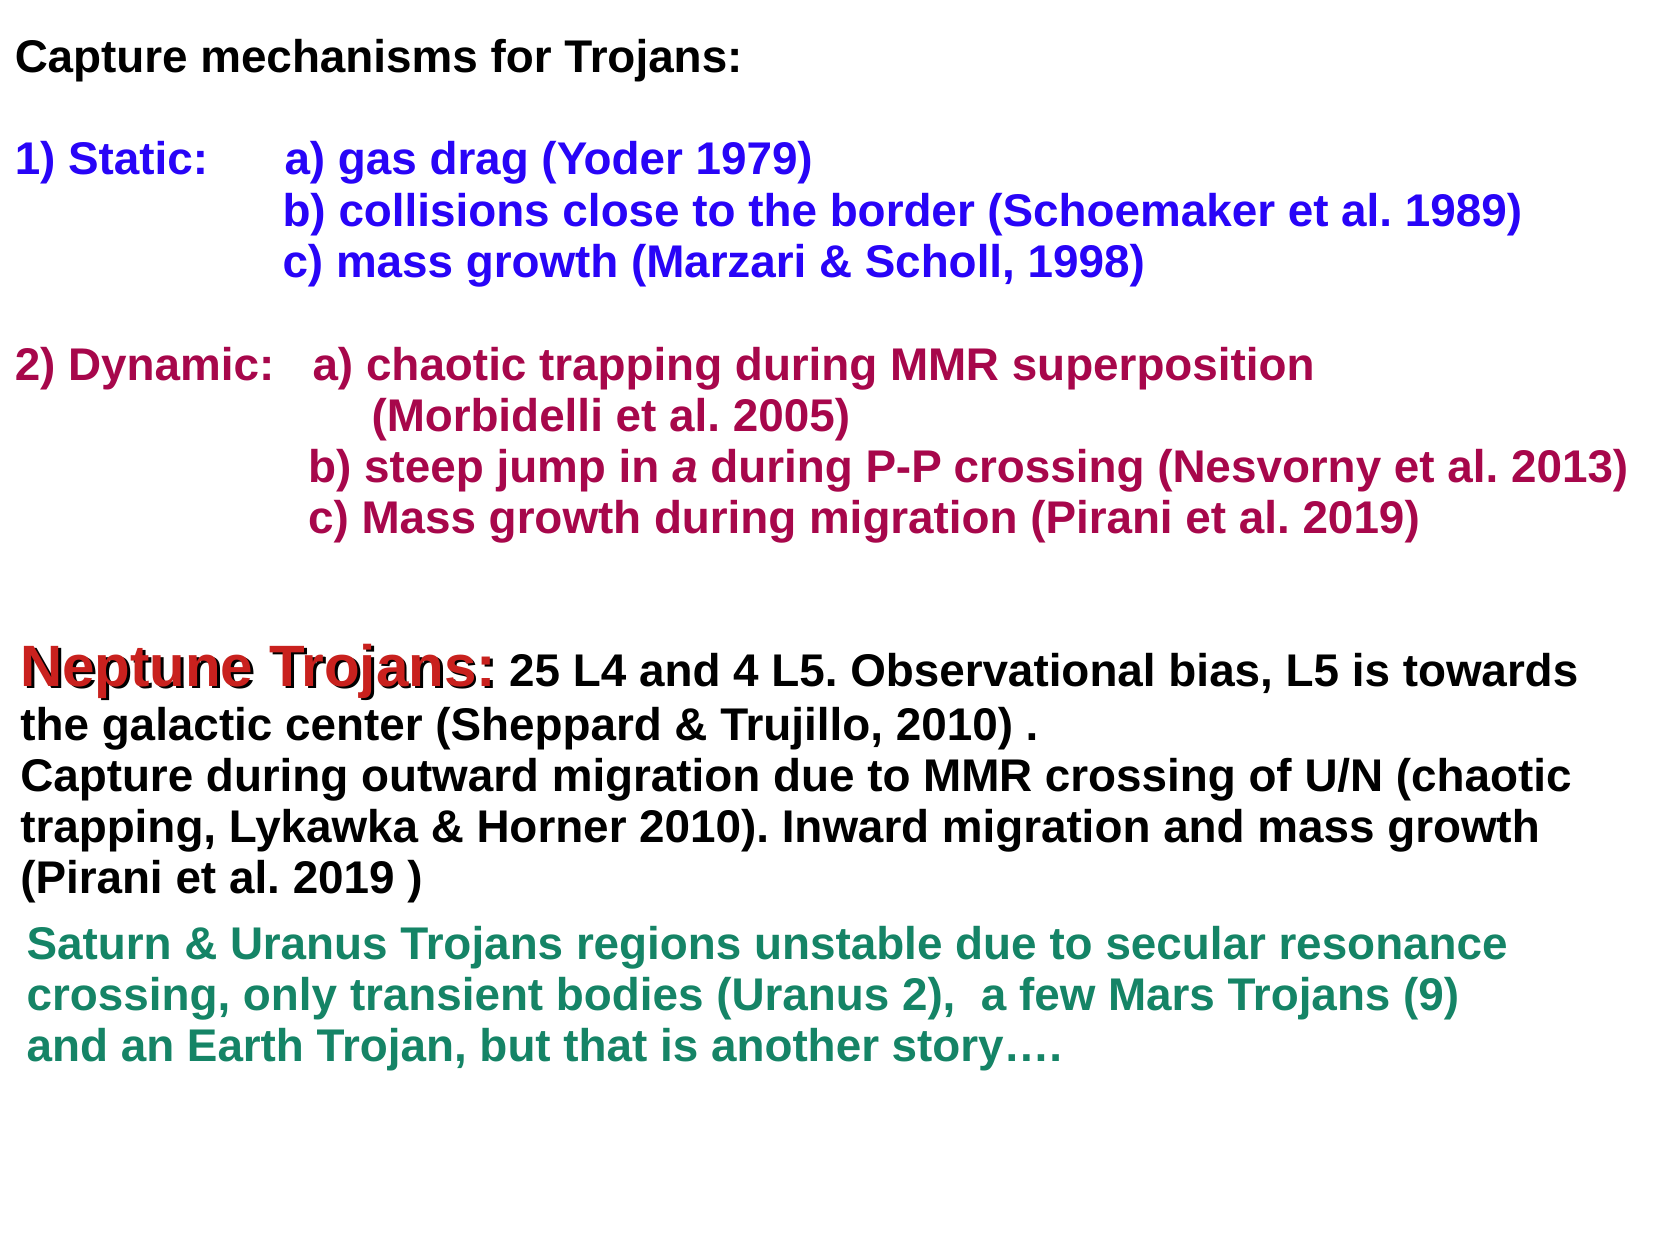

Capture mechanisms for Trojans:
1) Static: a) gas drag (Yoder 1979)
 b) collisions close to the border (Schoemaker et al. 1989)
 c) mass growth (Marzari & Scholl, 1998)
2) Dynamic: a) chaotic trapping during MMR superposition
 (Morbidelli et al. 2005)
 b) steep jump in a during P-P crossing (Nesvorny et al. 2013)
 c) Mass growth during migration (Pirani et al. 2019)
Neptune Trojans: 25 L4 and 4 L5. Observational bias, L5 is towards the galactic center (Sheppard & Trujillo, 2010) .
Capture during outward migration due to MMR crossing of U/N (chaotic trapping, Lykawka & Horner 2010). Inward migration and mass growth (Pirani et al. 2019 )
Saturn & Uranus Trojans regions unstable due to secular resonance crossing, only transient bodies (Uranus 2), a few Mars Trojans (9) and an Earth Trojan, but that is another story….